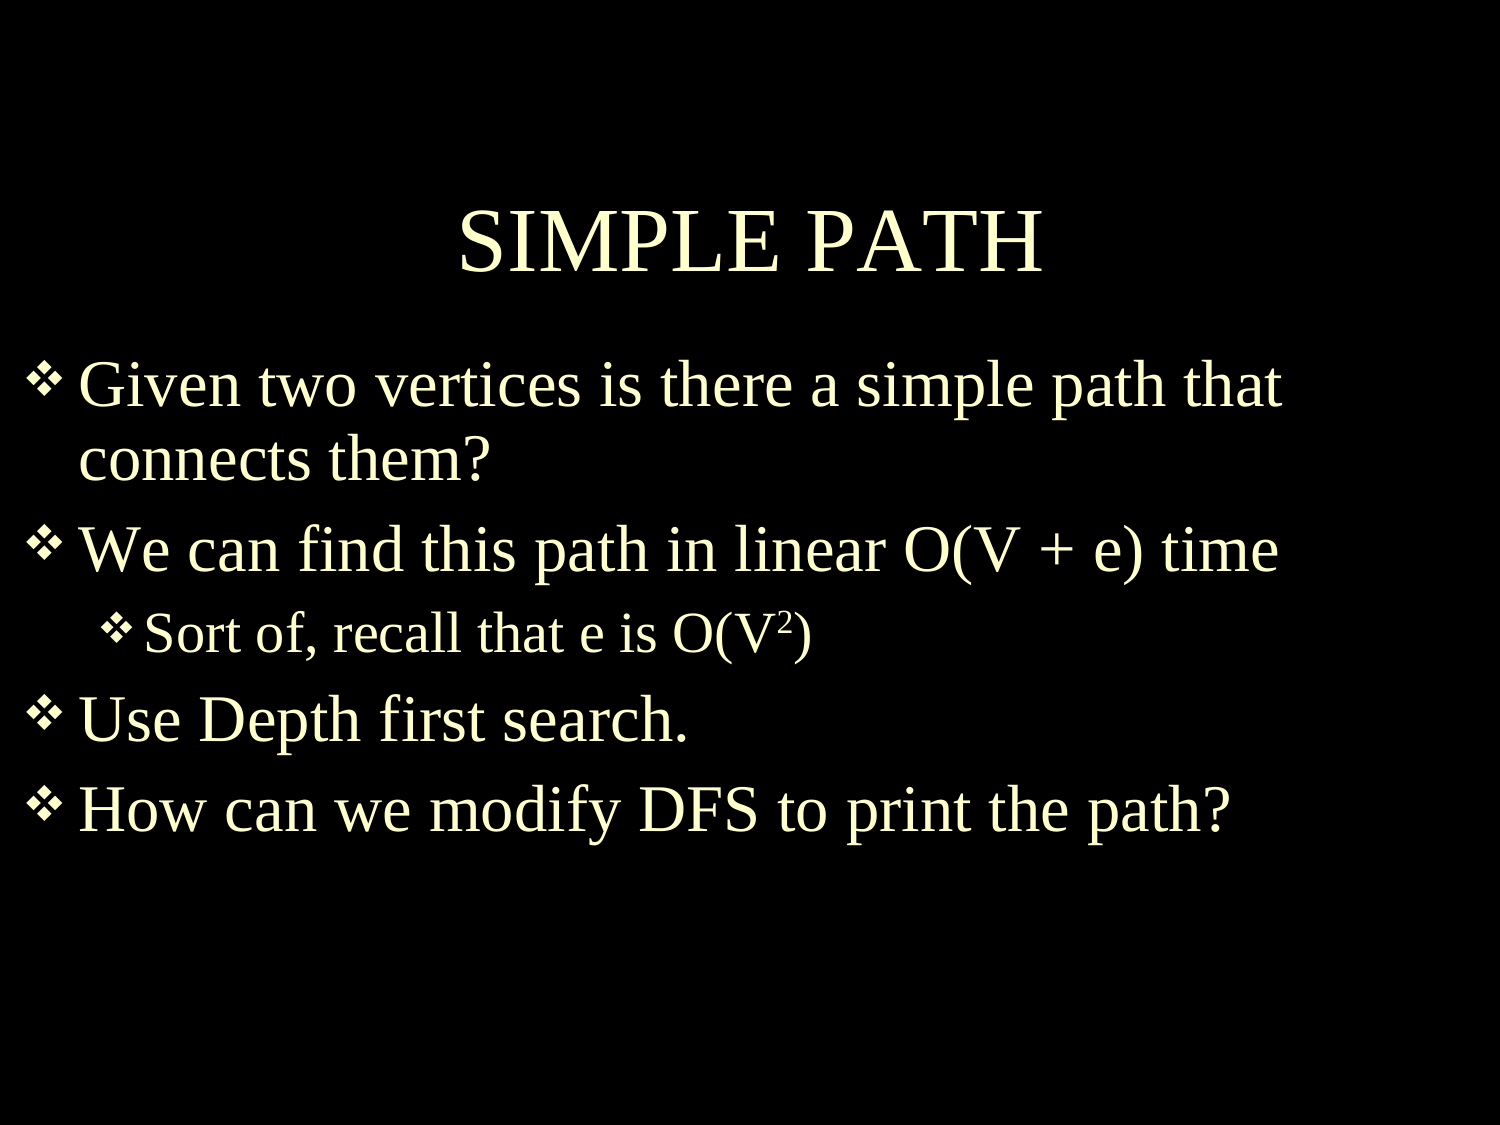

# SIMPLE PATH
Given two vertices is there a simple path that connects them?
We can find this path in linear O(V + e) time
Sort of, recall that e is O(V2)
Use Depth first search.
How can we modify DFS to print the path?